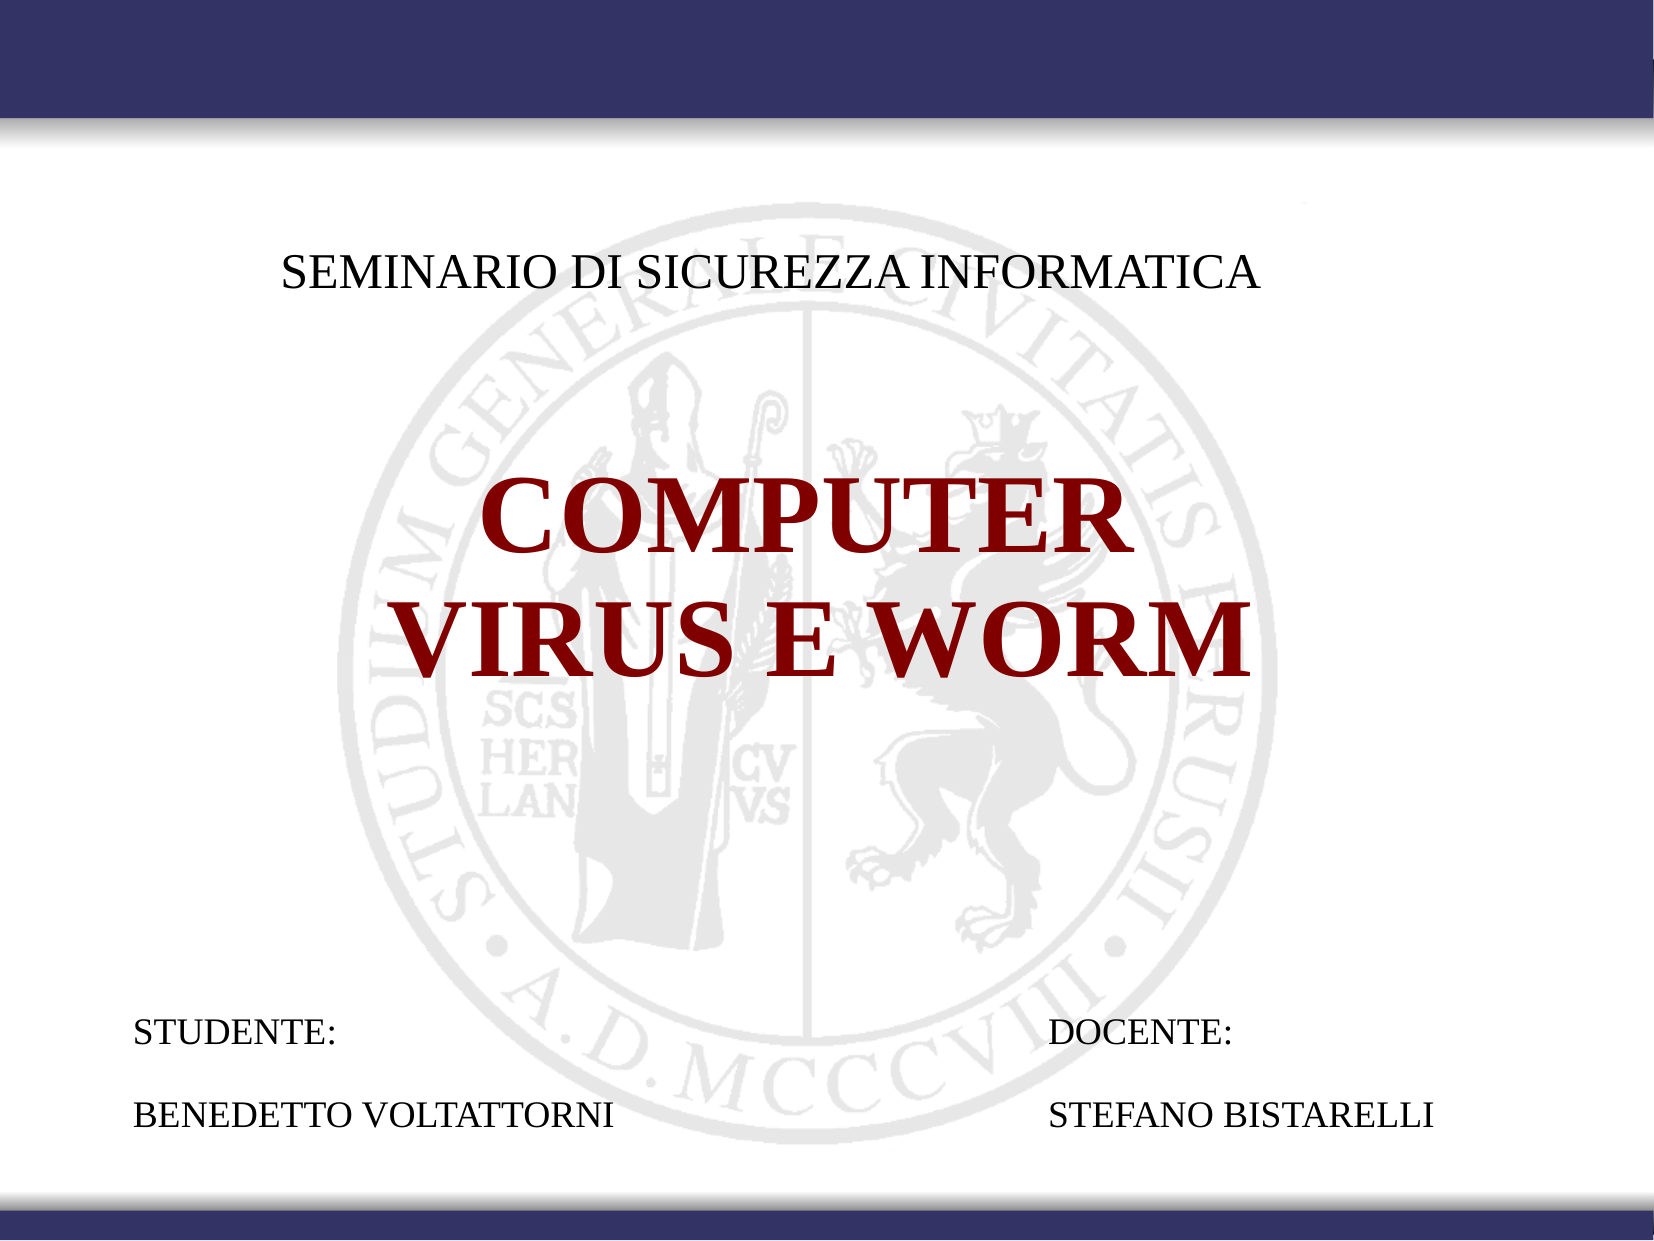

SEMINARIO DI SICUREZZA INFORMATICA
COMPUTER
VIRUS E WORM
STUDENTE:
BENEDETTO VOLTATTORNI
DOCENTE:
STEFANO BISTARELLI